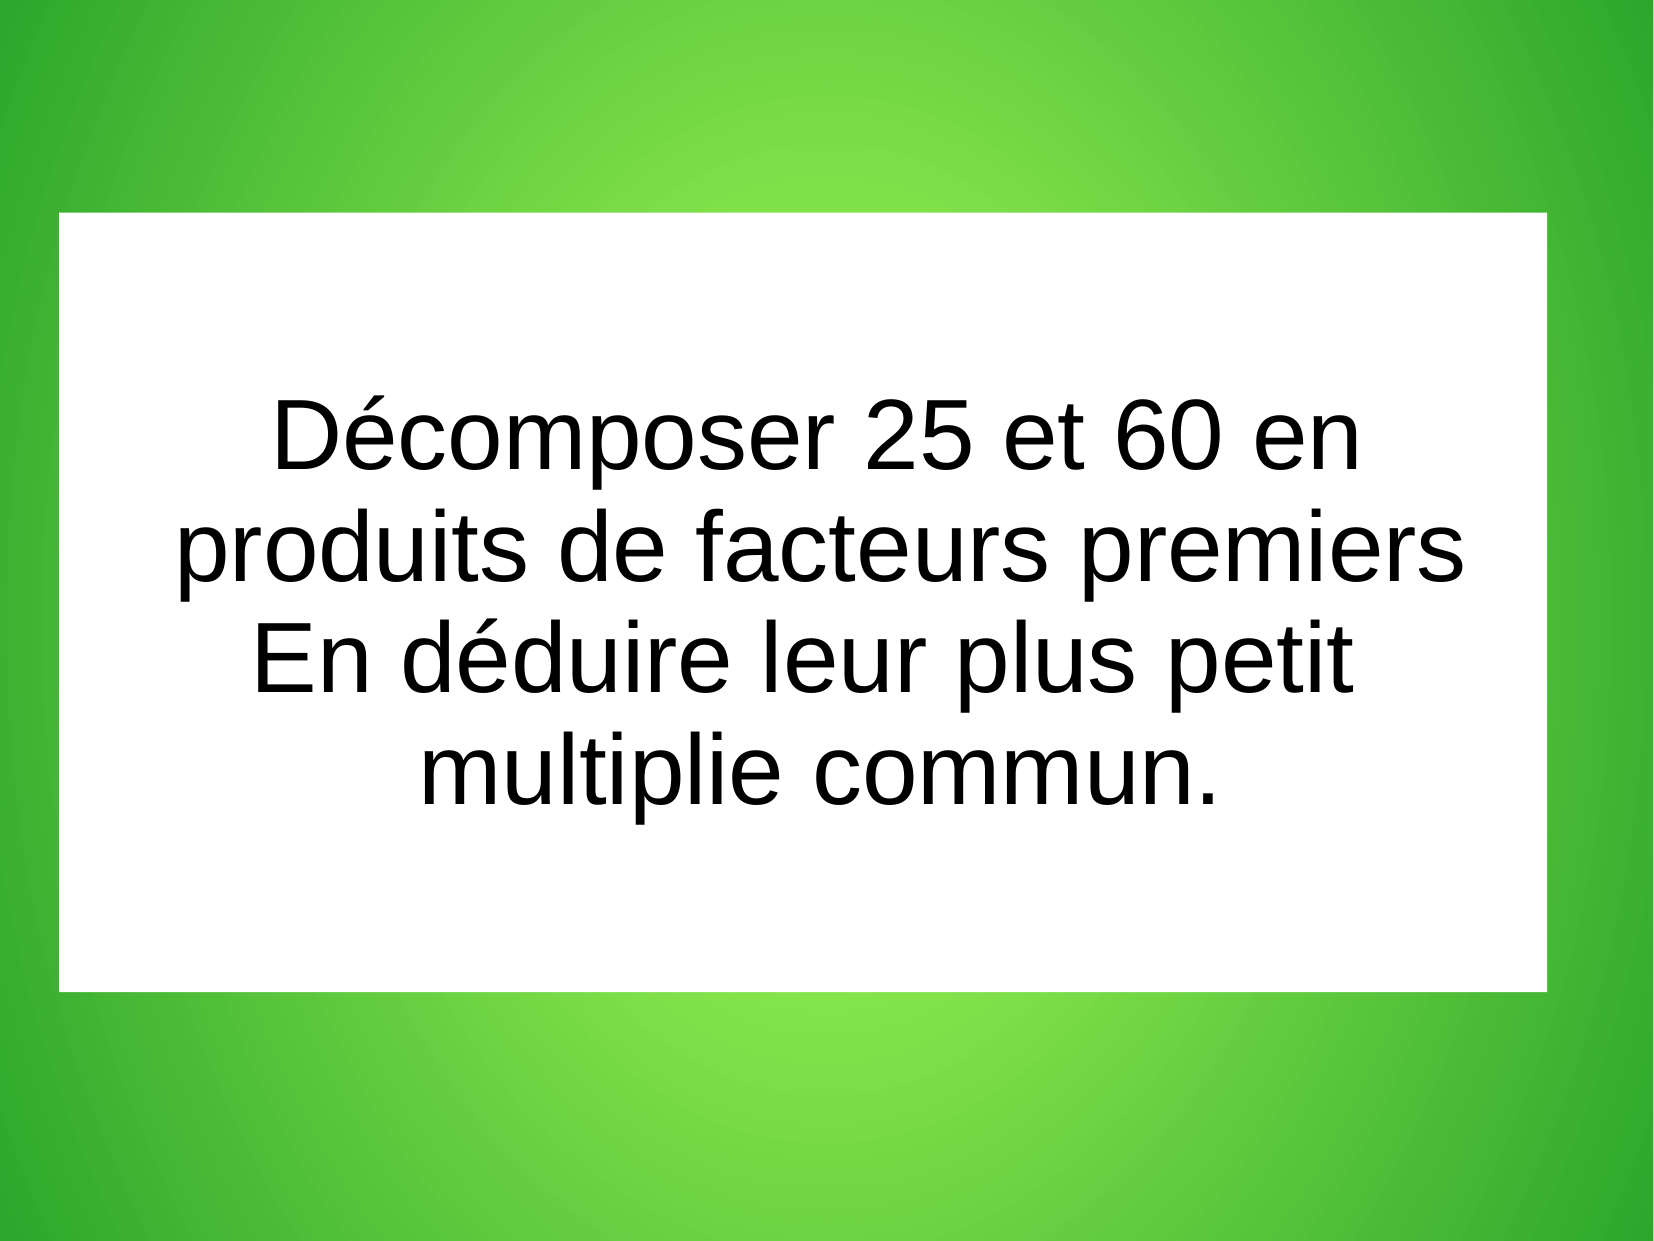

# Décomposer 25 et 60 en produits de facteurs premiers
En déduire leur plus petit multiplie commun.